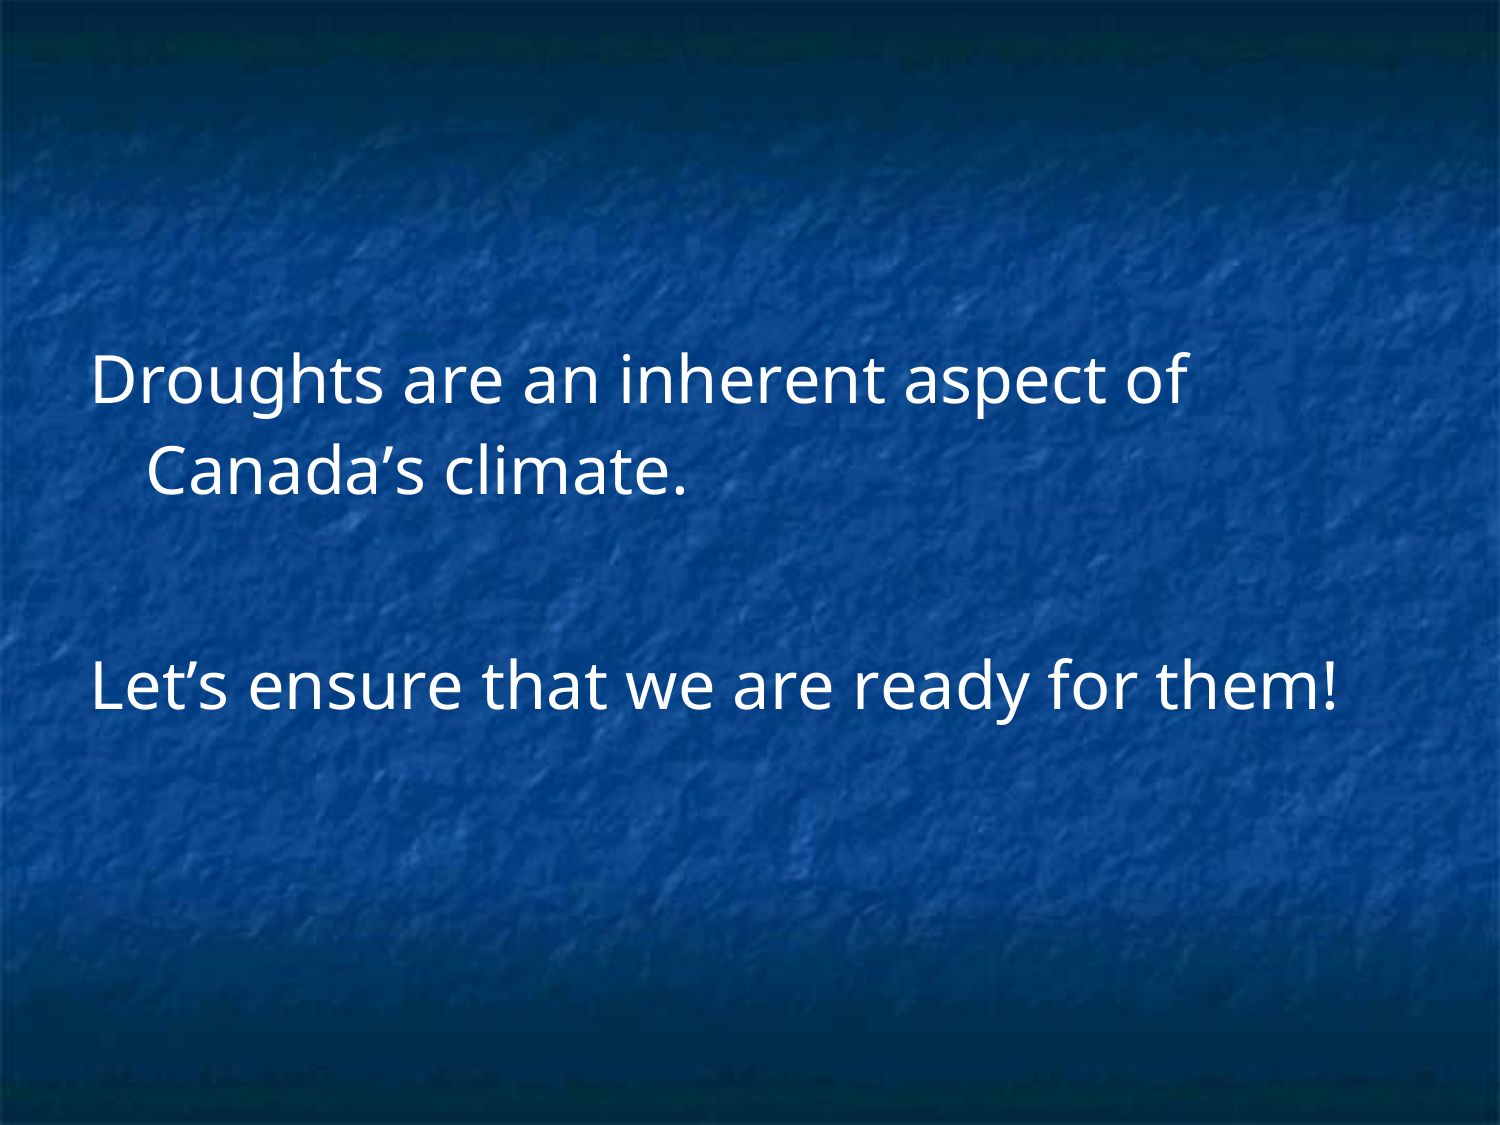

#
Droughts are an inherent aspect of Canada’s climate.
Let’s ensure that we are ready for them!